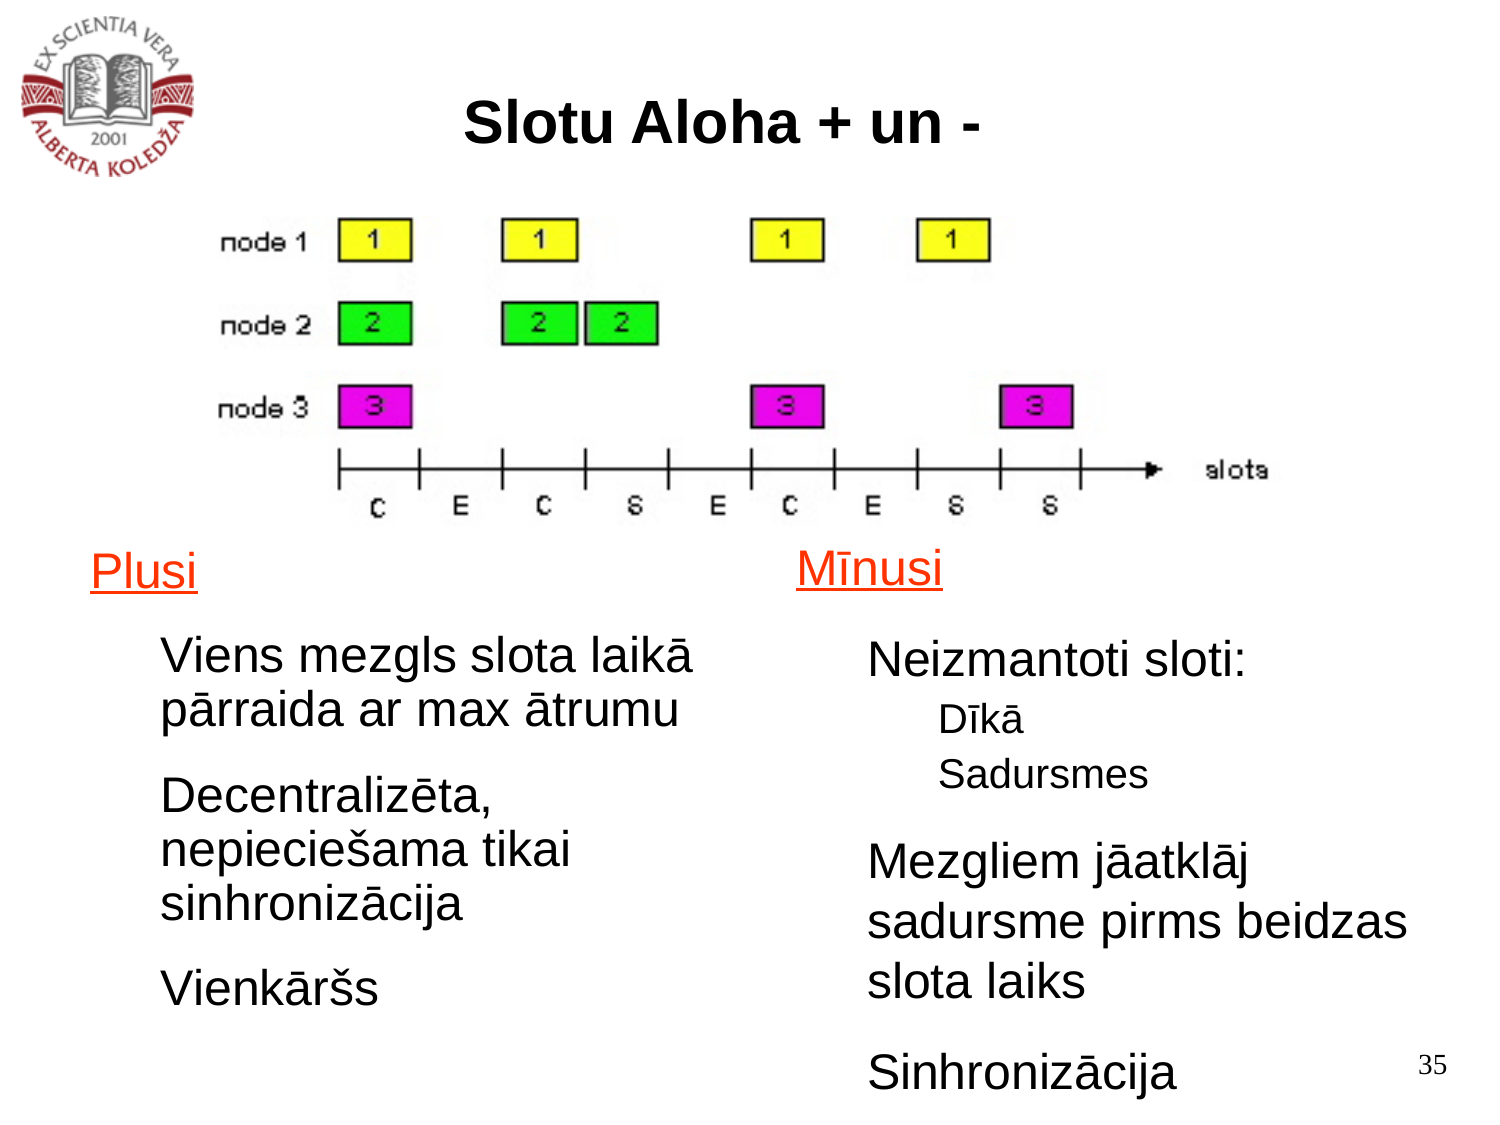

# Slotu Aloha + un -
Mīnusi
Neizmantoti sloti:
Dīkā
Sadursmes
Mezgliem jāatklāj sadursme pirms beidzas slota laiks
Sinhronizācija
Plusi
Viens mezgls slota laikā pārraida ar max ātrumu
Decentralizēta, nepieciešama tikai sinhronizācija
Vienkāršs